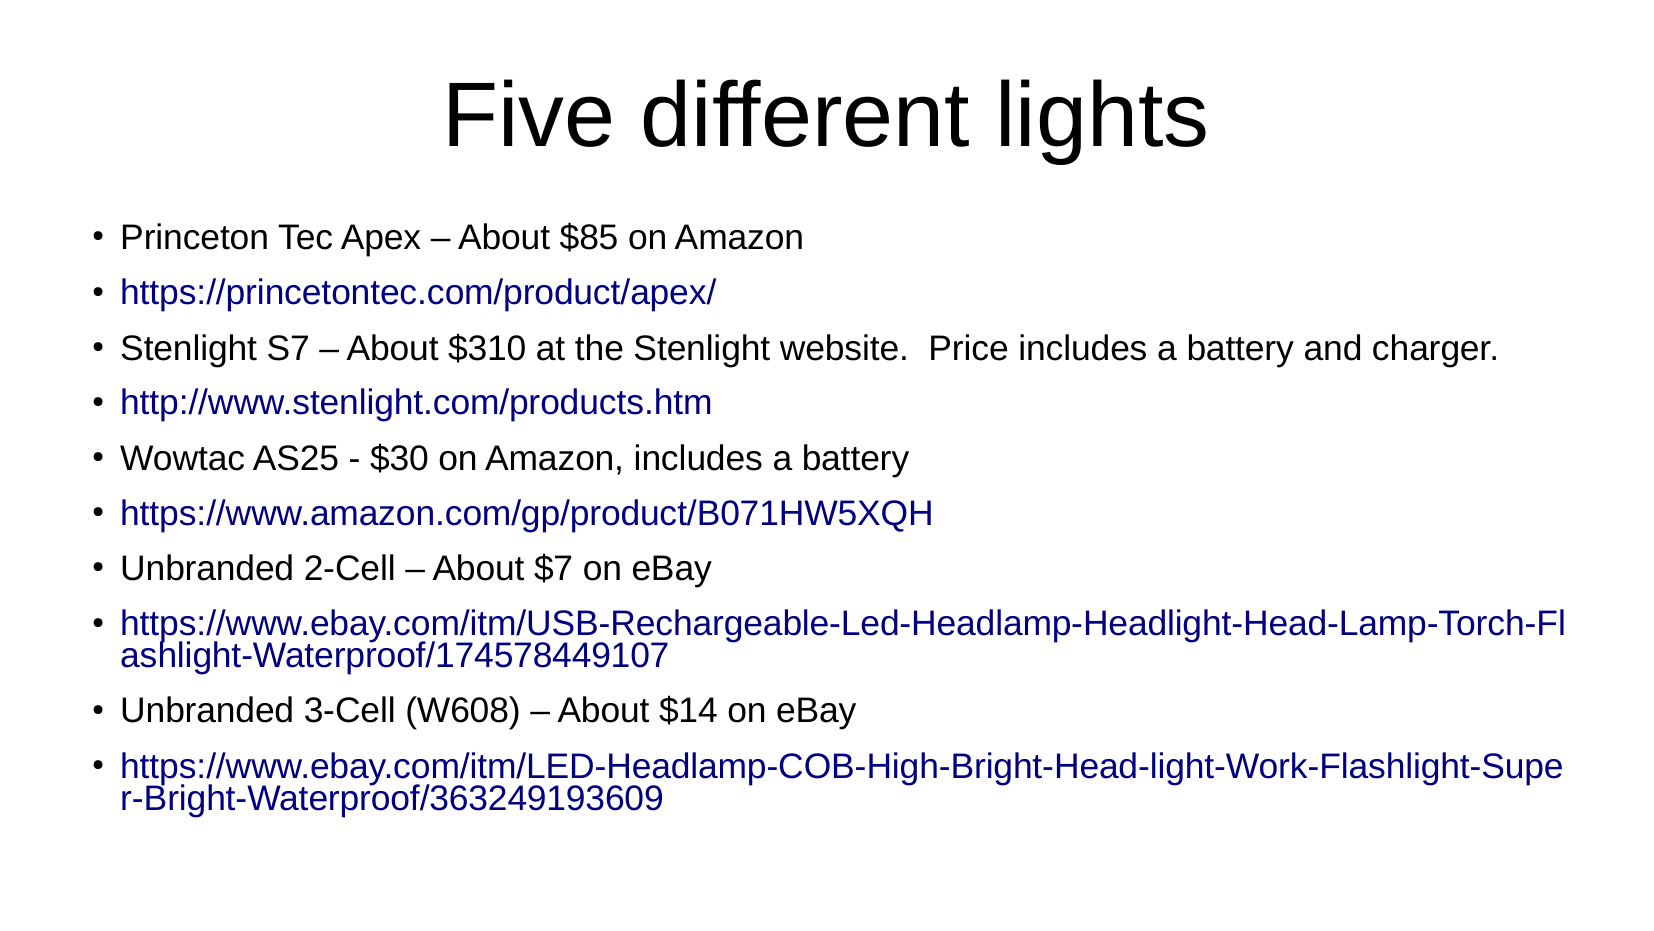

# Five different lights
Princeton Tec Apex – About $85 on Amazon
https://princetontec.com/product/apex/
Stenlight S7 – About $310 at the Stenlight website. Price includes a battery and charger.
http://www.stenlight.com/products.htm
Wowtac AS25 - $30 on Amazon, includes a battery
https://www.amazon.com/gp/product/B071HW5XQH
Unbranded 2-Cell – About $7 on eBay
https://www.ebay.com/itm/USB-Rechargeable-Led-Headlamp-Headlight-Head-Lamp-Torch-Flashlight-Waterproof/174578449107
Unbranded 3-Cell (W608) – About $14 on eBay
https://www.ebay.com/itm/LED-Headlamp-COB-High-Bright-Head-light-Work-Flashlight-Super-Bright-Waterproof/363249193609